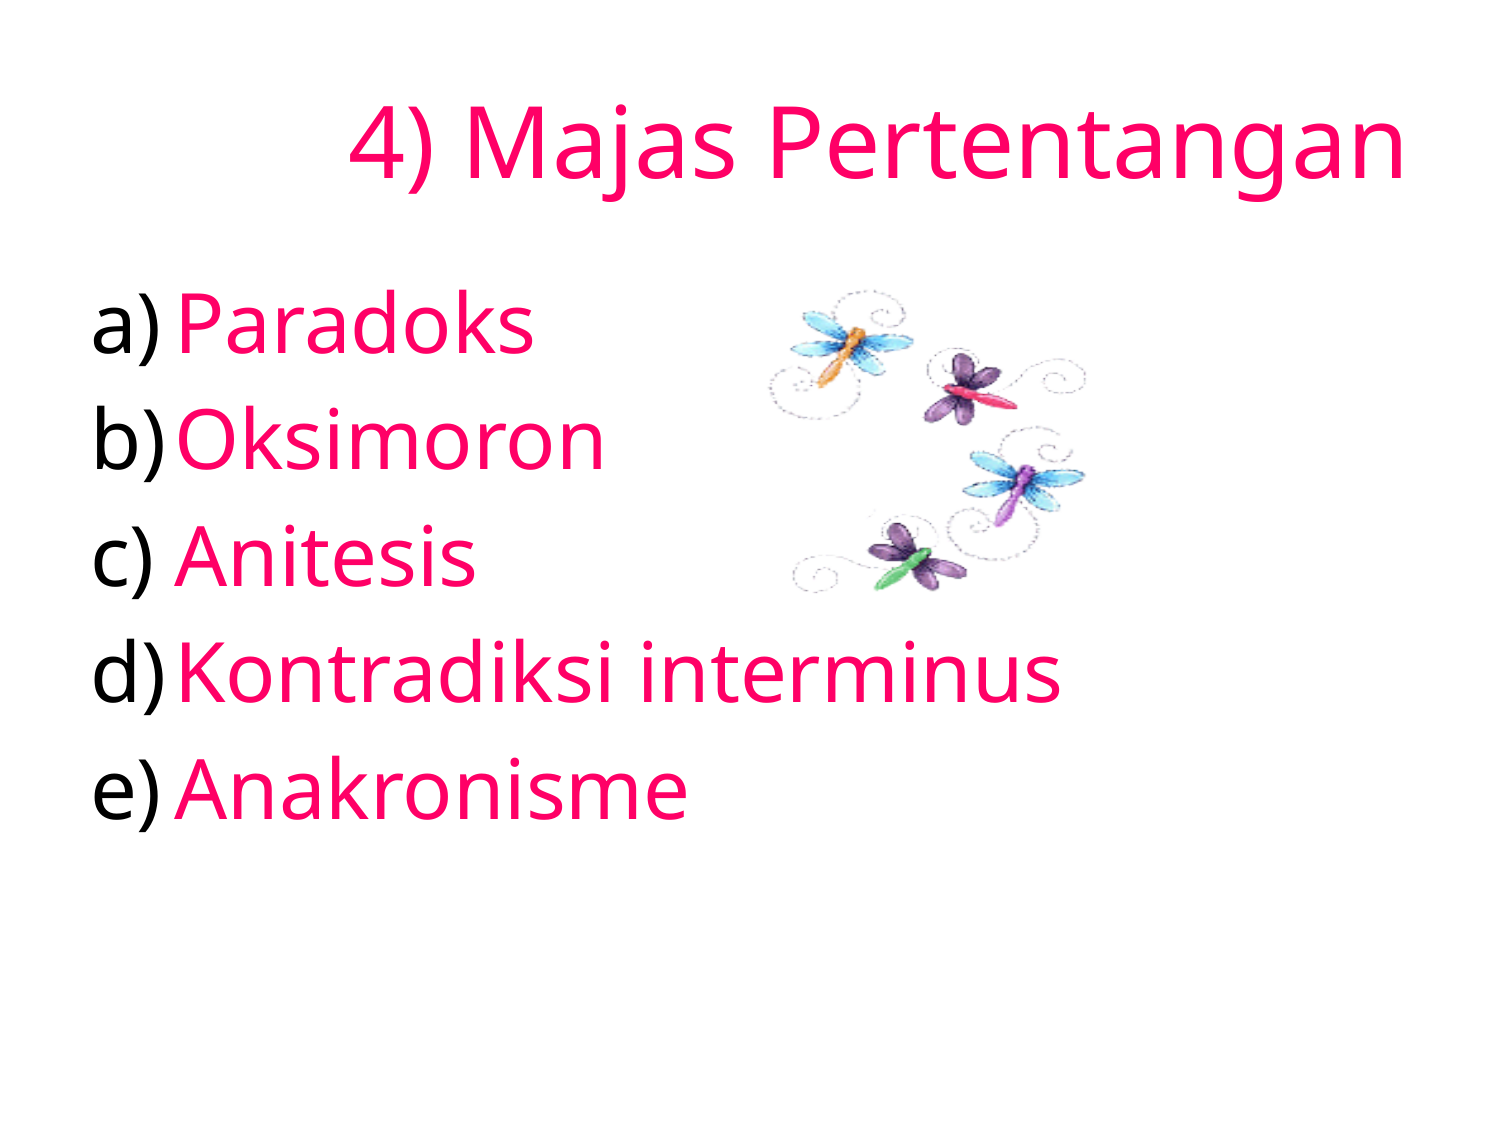

# 4) Majas Pertentangan
Paradoks
Oksimoron
Anitesis
Kontradiksi interminus
Anakronisme